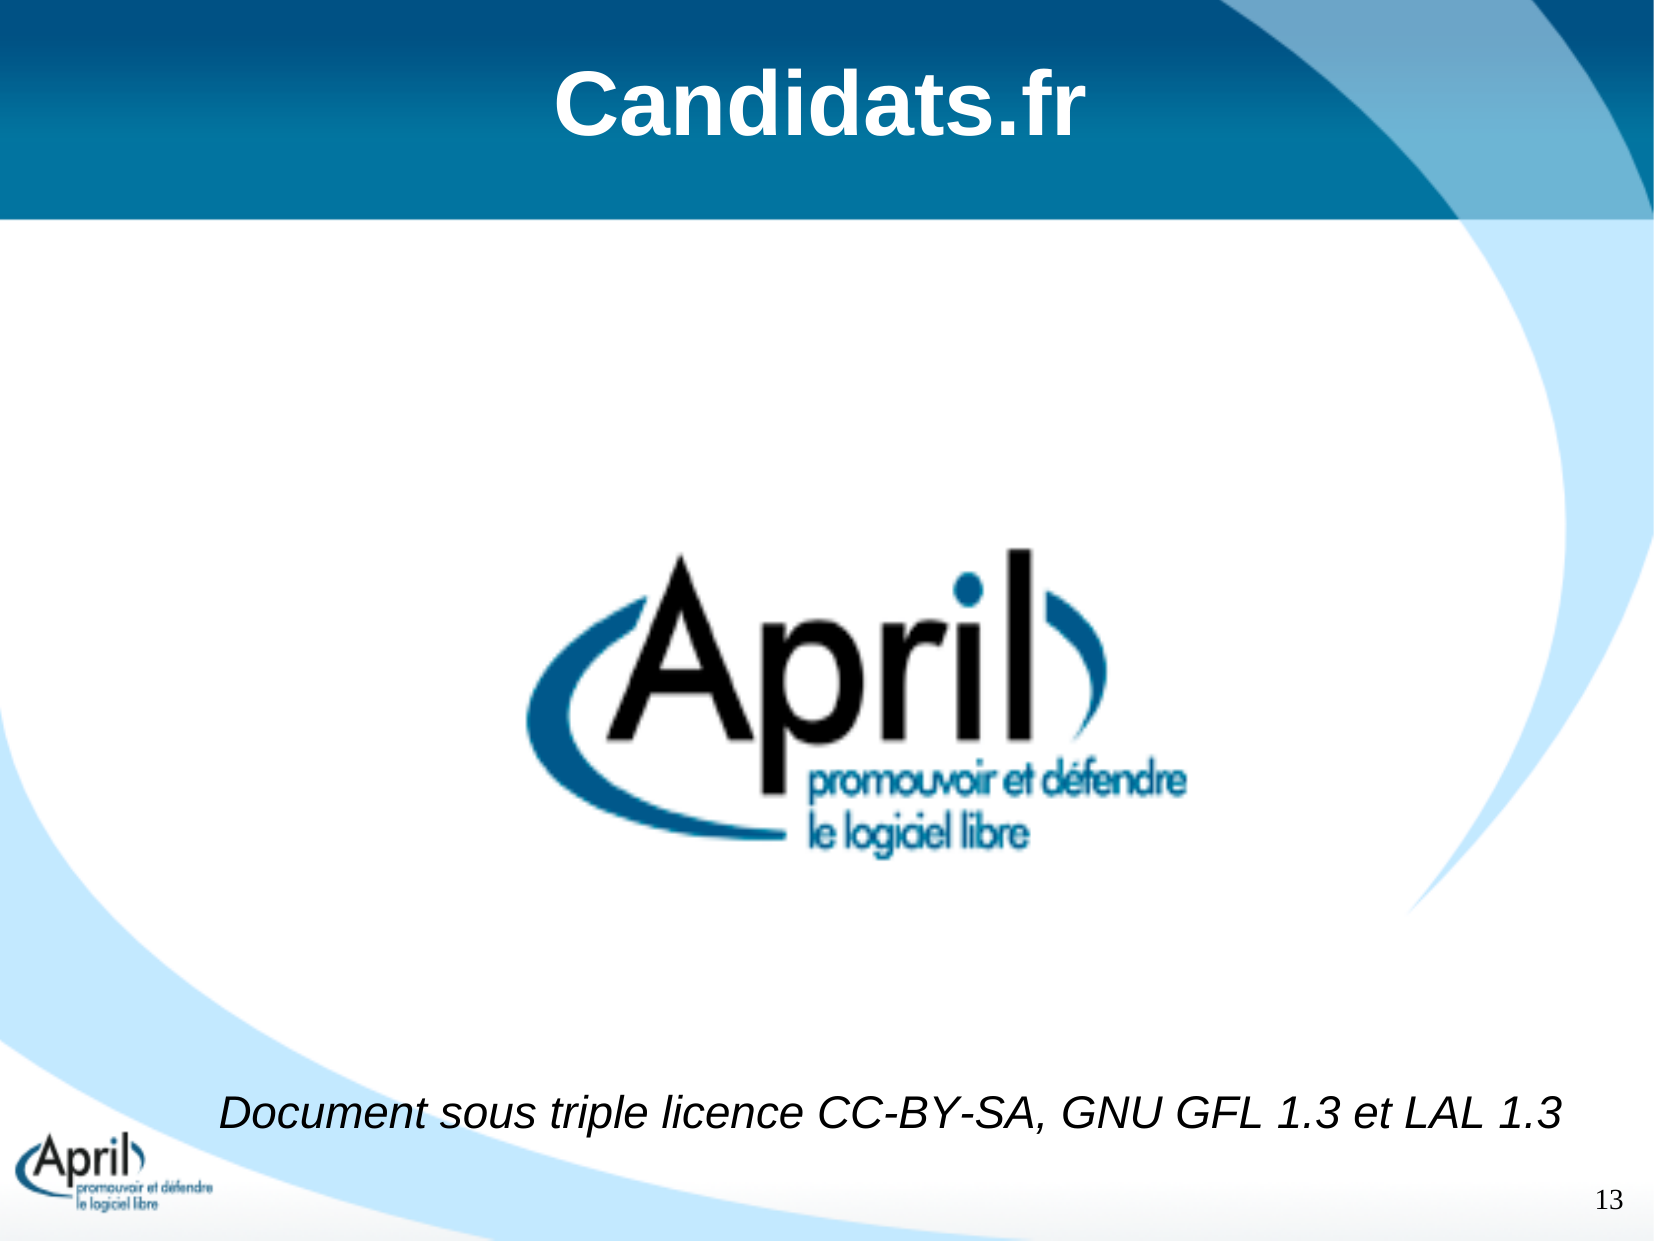

# Candidats.fr
Document sous triple licence CC-BY-SA, GNU GFL 1.3 et LAL 1.3
13